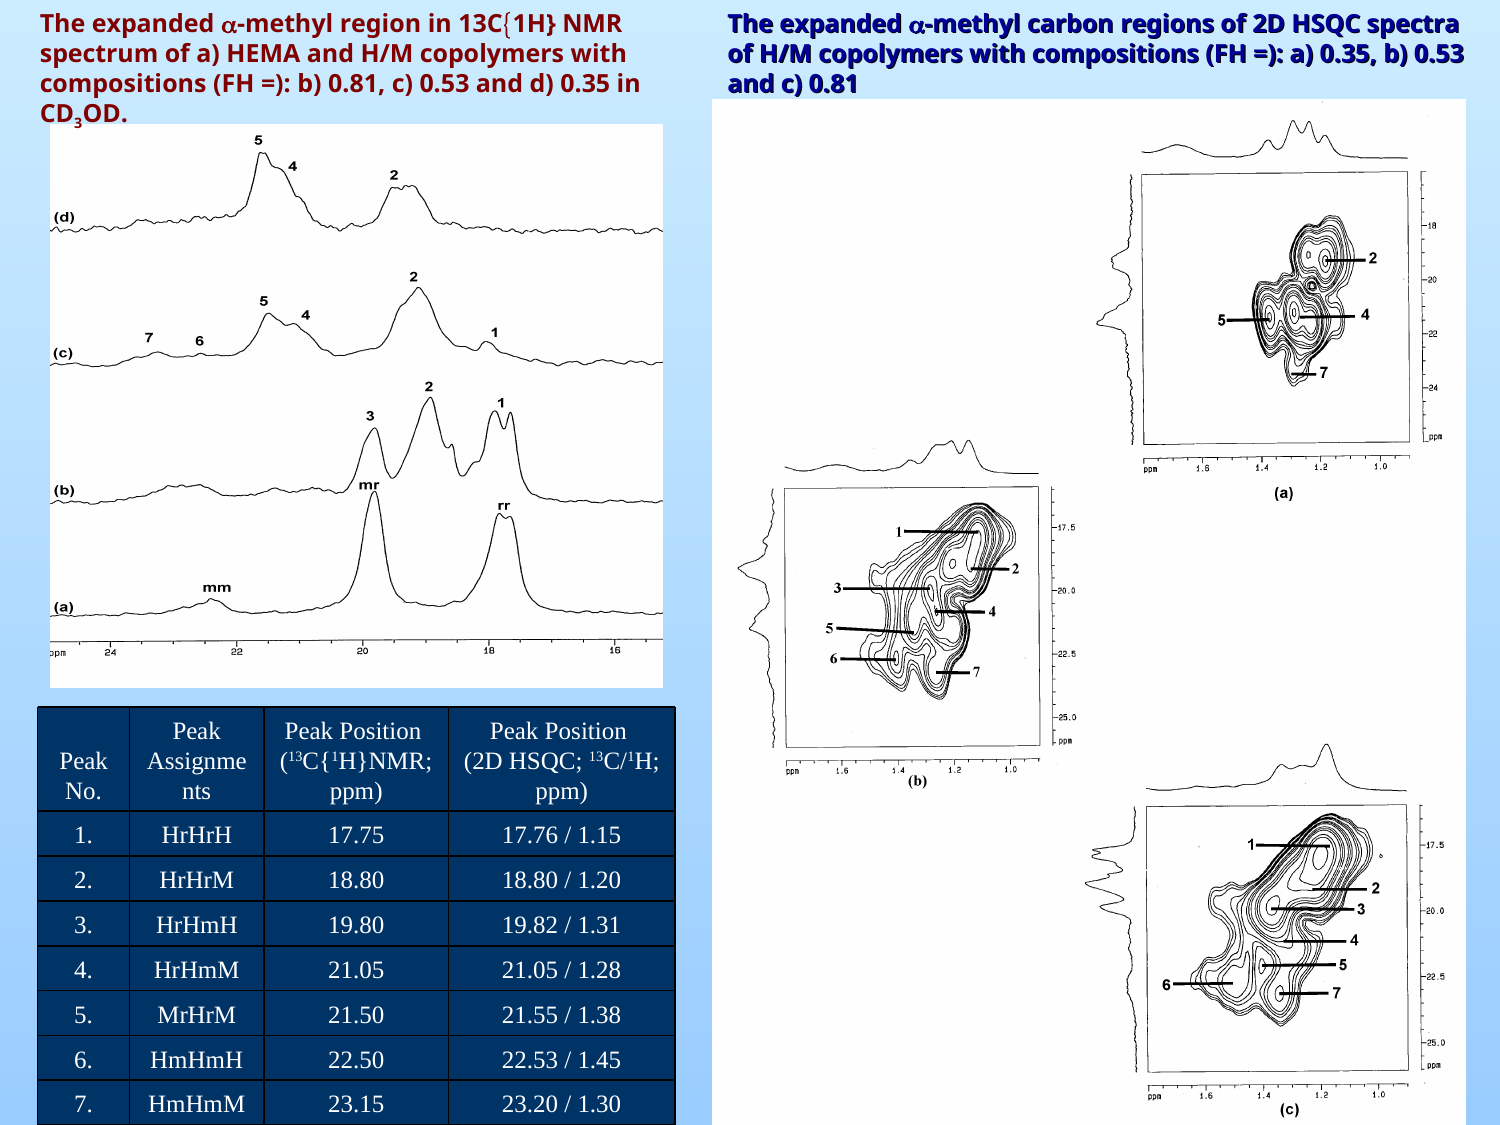

The expanded -methyl region in 13C1H} NMR spectrum of a) HEMA and H/M copolymers with compositions (FH =): b) 0.81, c) 0.53 and d) 0.35 in CD3OD.
The expanded -methyl carbon regions of 2D HSQC spectra of H/M copolymers with compositions (FH =): a) 0.35, b) 0.53 and c) 0.81
Peak No.
Peak Assignments
Peak Position
(13C{1H}NMR; ppm)
Peak Position
(2D HSQC; 13C/1H; ppm)
1.
HrHrH
17.75
17.76 / 1.15
2.
HrHrM
18.80
18.80 / 1.20
3.
HrHmH
19.80
19.82 / 1.31
4.
HrHmM
21.05
21.05 / 1.28
5.
MrHrM
21.50
21.55 / 1.38
6.
HmHmH
22.50
22.53 / 1.45
7.
HmHmM
23.15
23.20 / 1.30